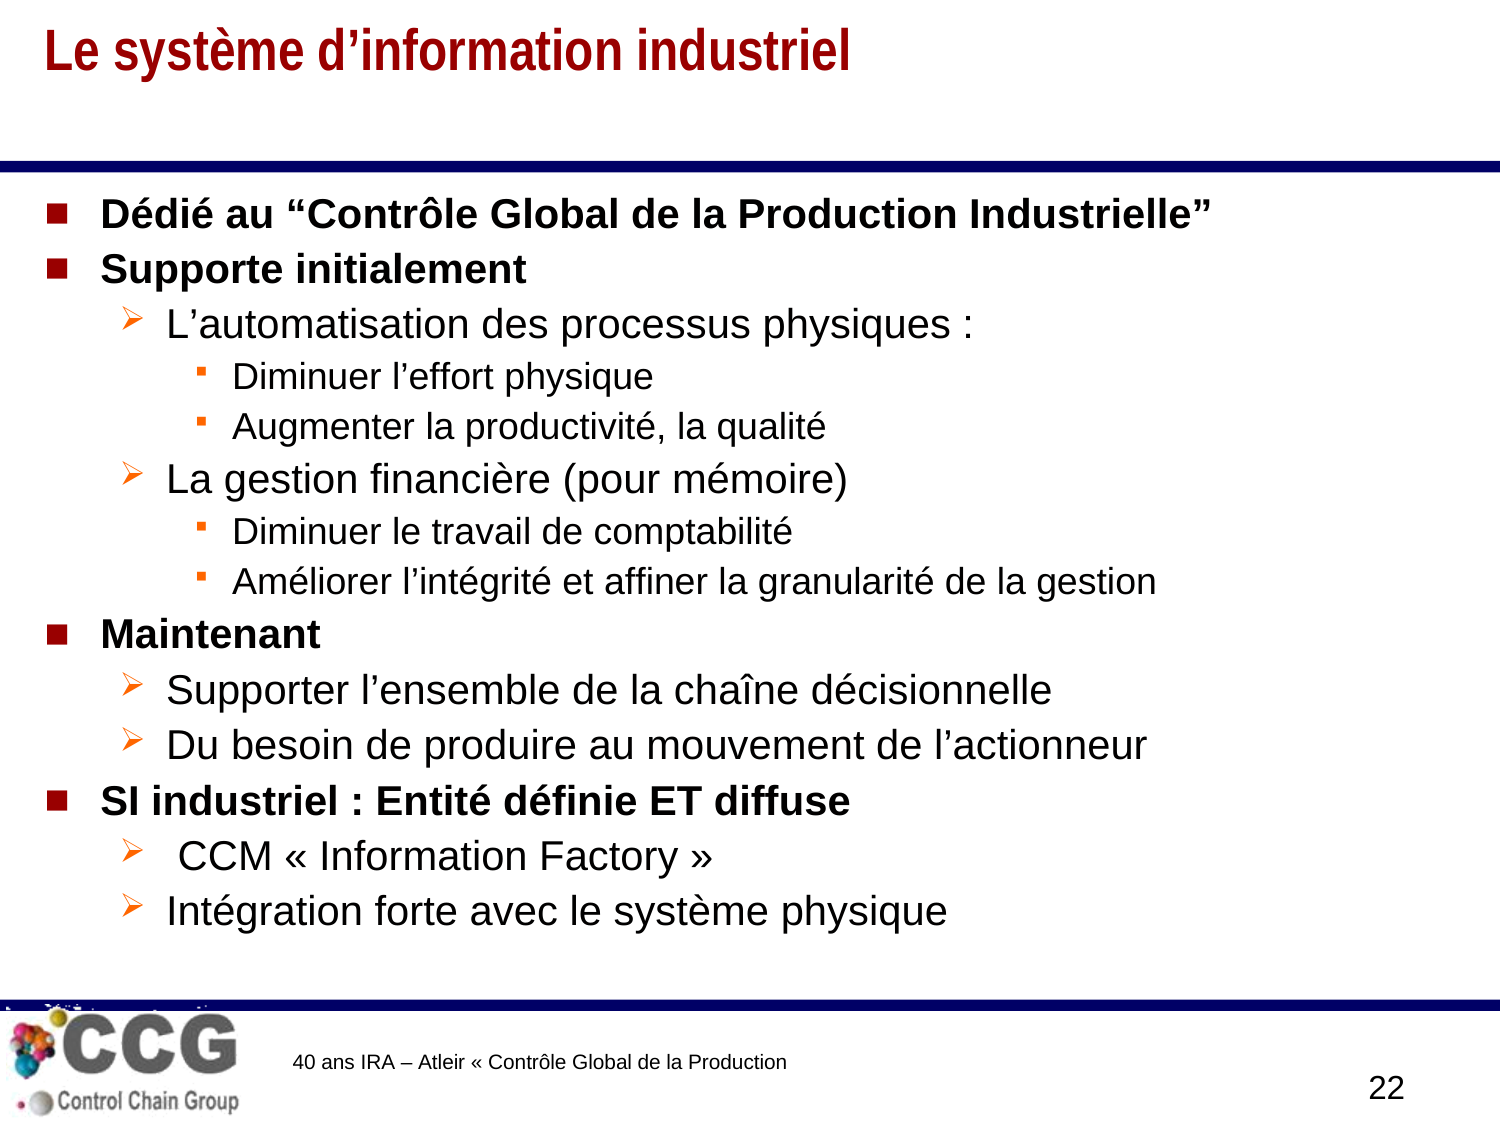

# Le système d’information industriel
Dédié au “Contrôle Global de la Production Industrielle”
Supporte initialement
L’automatisation des processus physiques :
Diminuer l’effort physique
Augmenter la productivité, la qualité
La gestion financière (pour mémoire)‏
Diminuer le travail de comptabilité
Améliorer l’intégrité et affiner la granularité de la gestion
Maintenant
Supporter l’ensemble de la chaîne décisionnelle
Du besoin de produire au mouvement de l’actionneur
SI industriel : Entité définie ET diffuse
 CCM « Information Factory »
Intégration forte avec le système physique